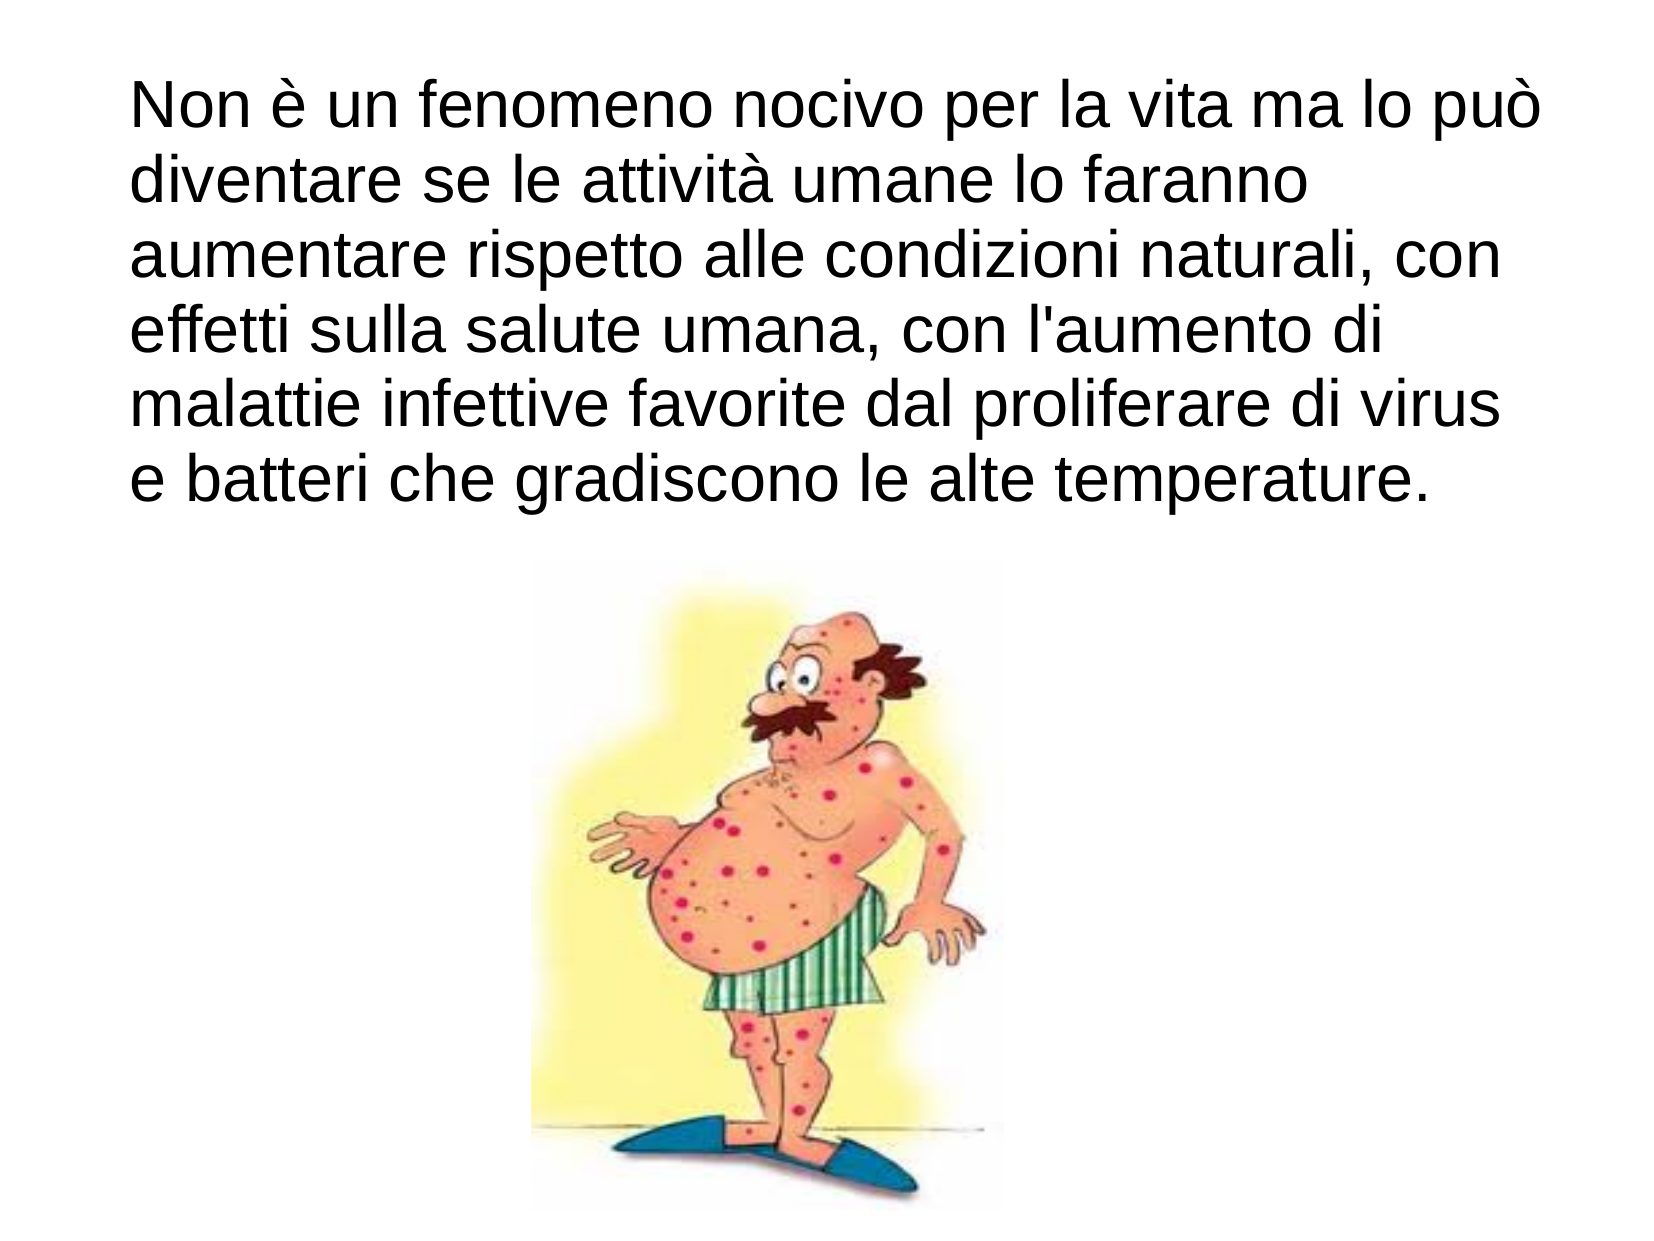

# Non è un fenomeno nocivo per la vita ma lo può diventare se le attività umane lo faranno aumentare rispetto alle condizioni naturali, con effetti sulla salute umana, con l'aumento di malattie infettive favorite dal proliferare di virus e batteri che gradiscono le alte temperature.